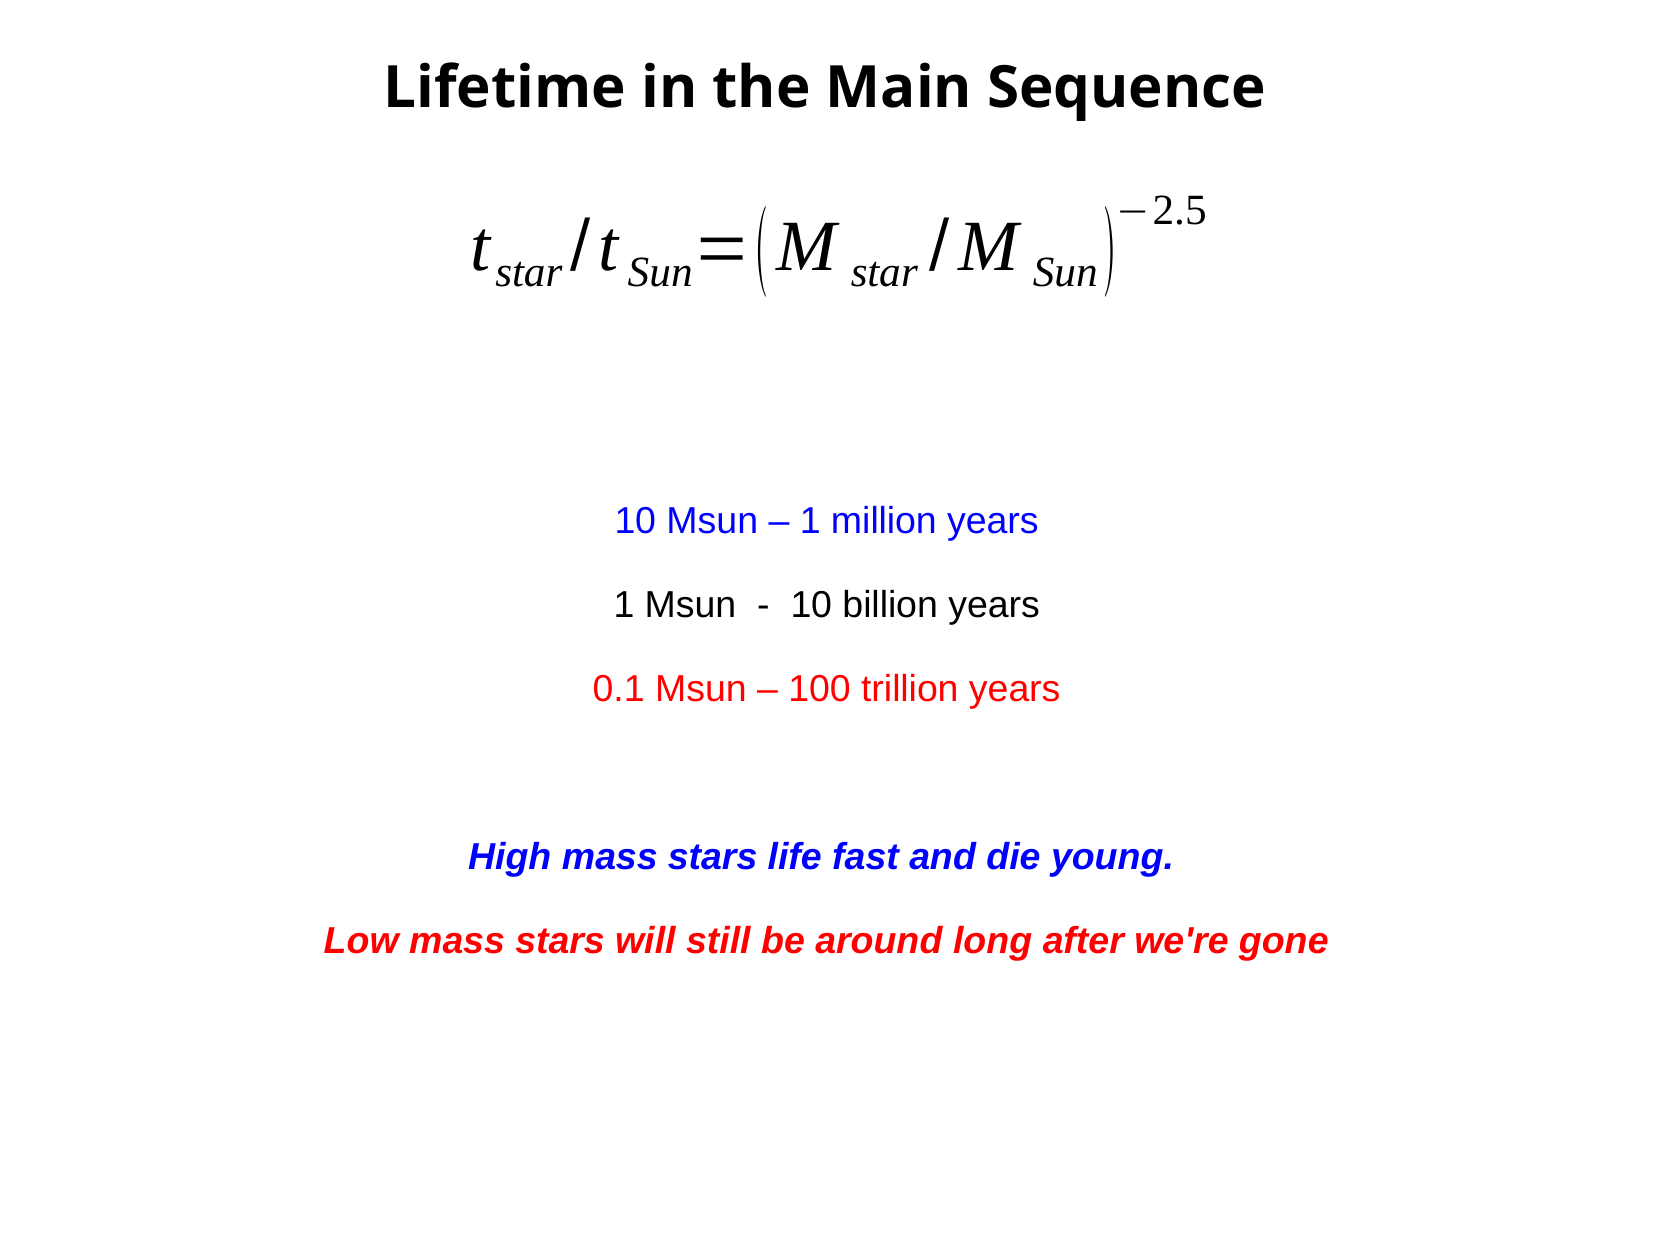

Lifetime in the Main Sequence
10 Msun – 1 million years
1 Msun - 10 billion years
0.1 Msun – 100 trillion years
High mass stars life fast and die young.
Low mass stars will still be around long after we're gone
Evolution movie